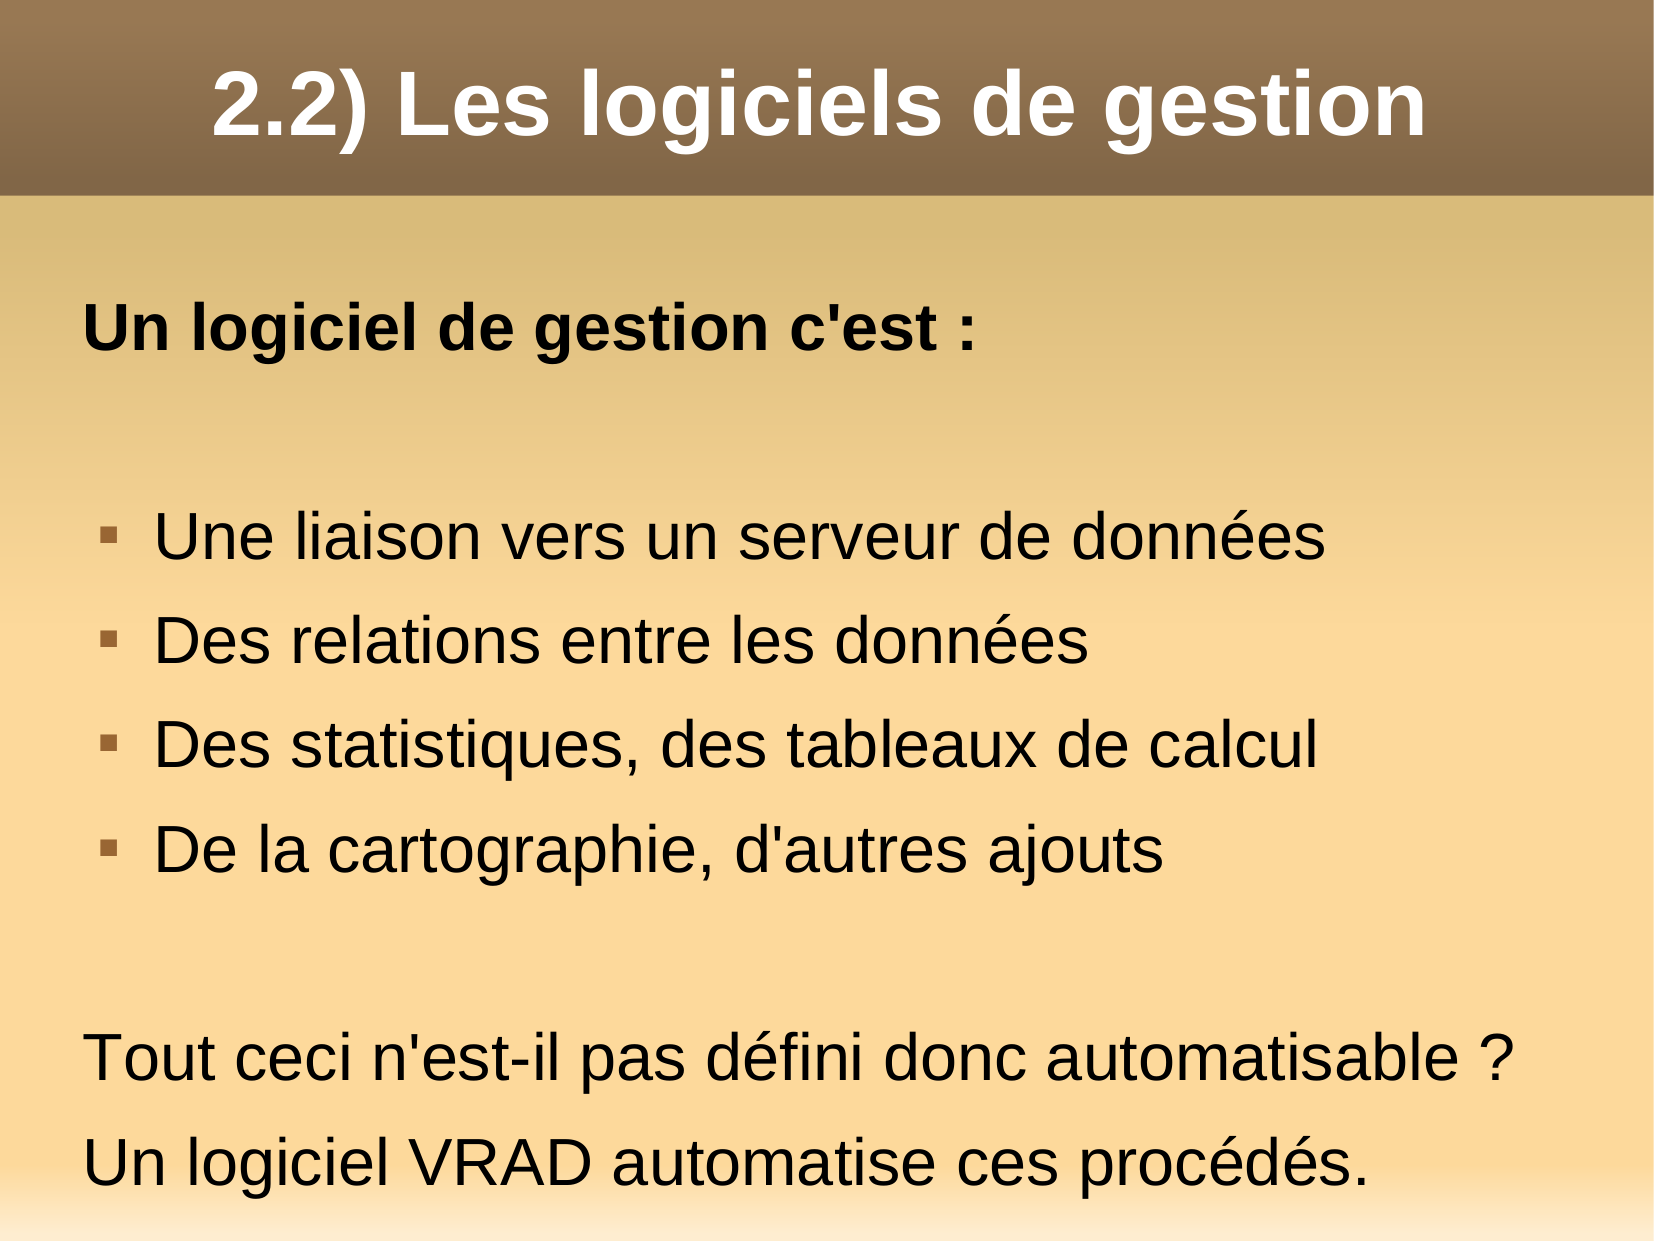

# 2.2) Les logiciels de gestion
Un logiciel de gestion c'est :
Une liaison vers un serveur de données
Des relations entre les données
Des statistiques, des tableaux de calcul
De la cartographie, d'autres ajouts
Tout ceci n'est-il pas défini donc automatisable ?
Un logiciel VRAD automatise ces procédés.